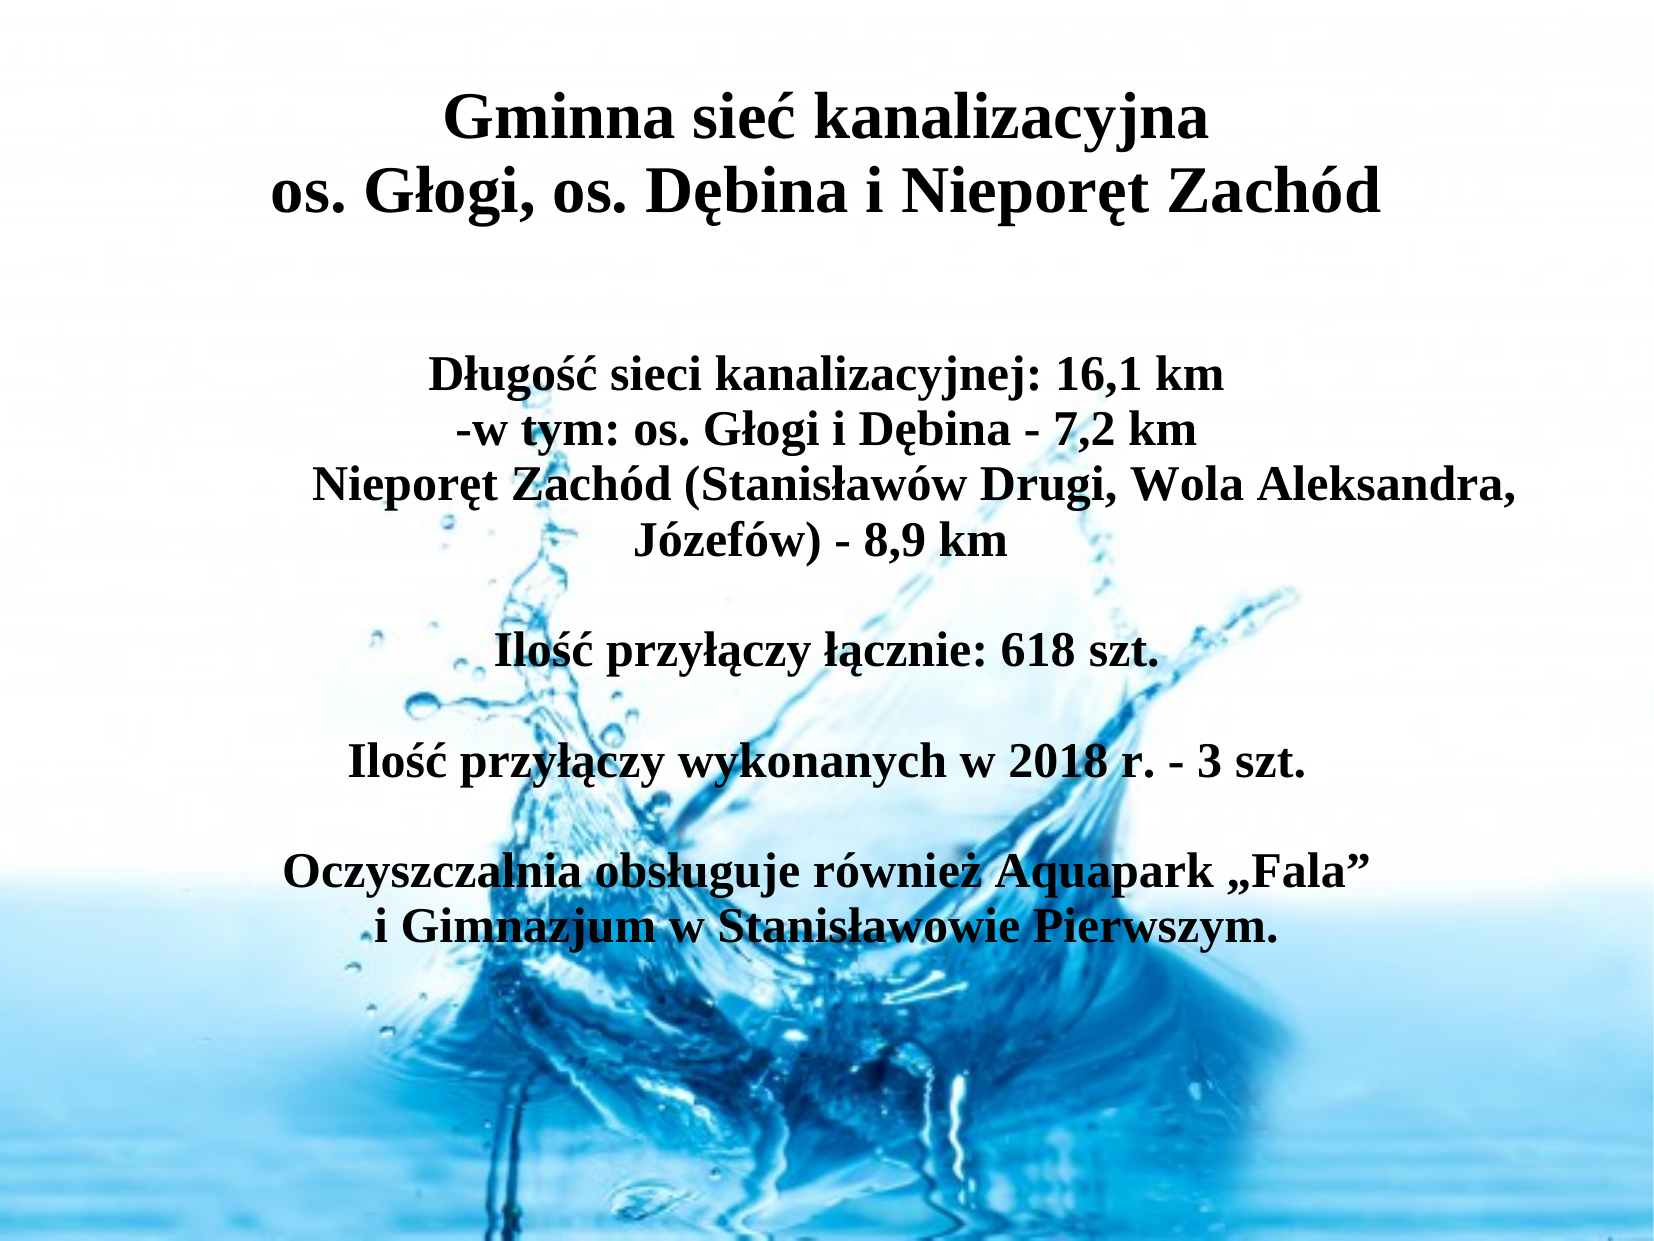

# Gminna sieć kanalizacyjna os. Głogi, os. Dębina i Nieporęt Zachód
Długość sieci kanalizacyjnej: 16,1 km
-w tym: os. Głogi i Dębina - 7,2 km
 Nieporęt Zachód (Stanisławów Drugi, Wola Aleksandra, Józefów) - 8,9 km
Ilość przyłączy łącznie: 618 szt.
Ilość przyłączy wykonanych w 2018 r. - 3 szt.
Oczyszczalnia obsługuje również Aquapark „Fala”
i Gimnazjum w Stanisławowie Pierwszym.